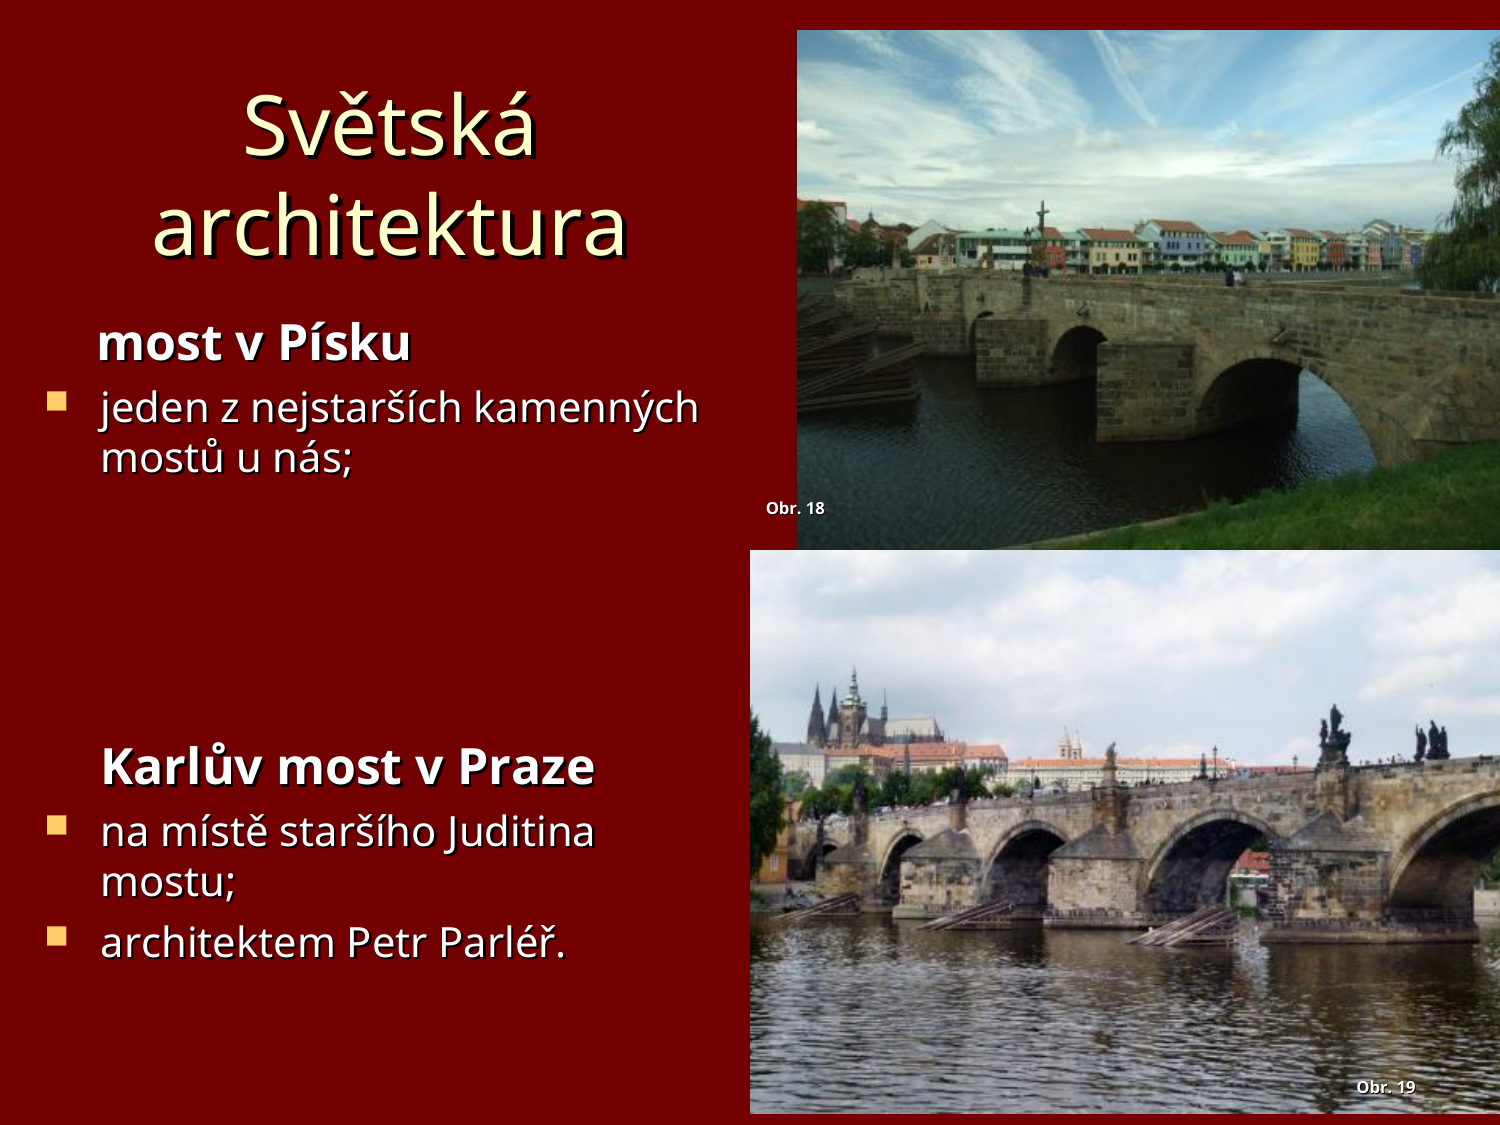

# Světská architektura
 most v Písku
jeden z nejstarších kamenných mostů u nás;
	Karlův most v Praze
na místě staršího Juditina mostu;
architektem Petr Parléř.
Obr. 18
Obr. 19